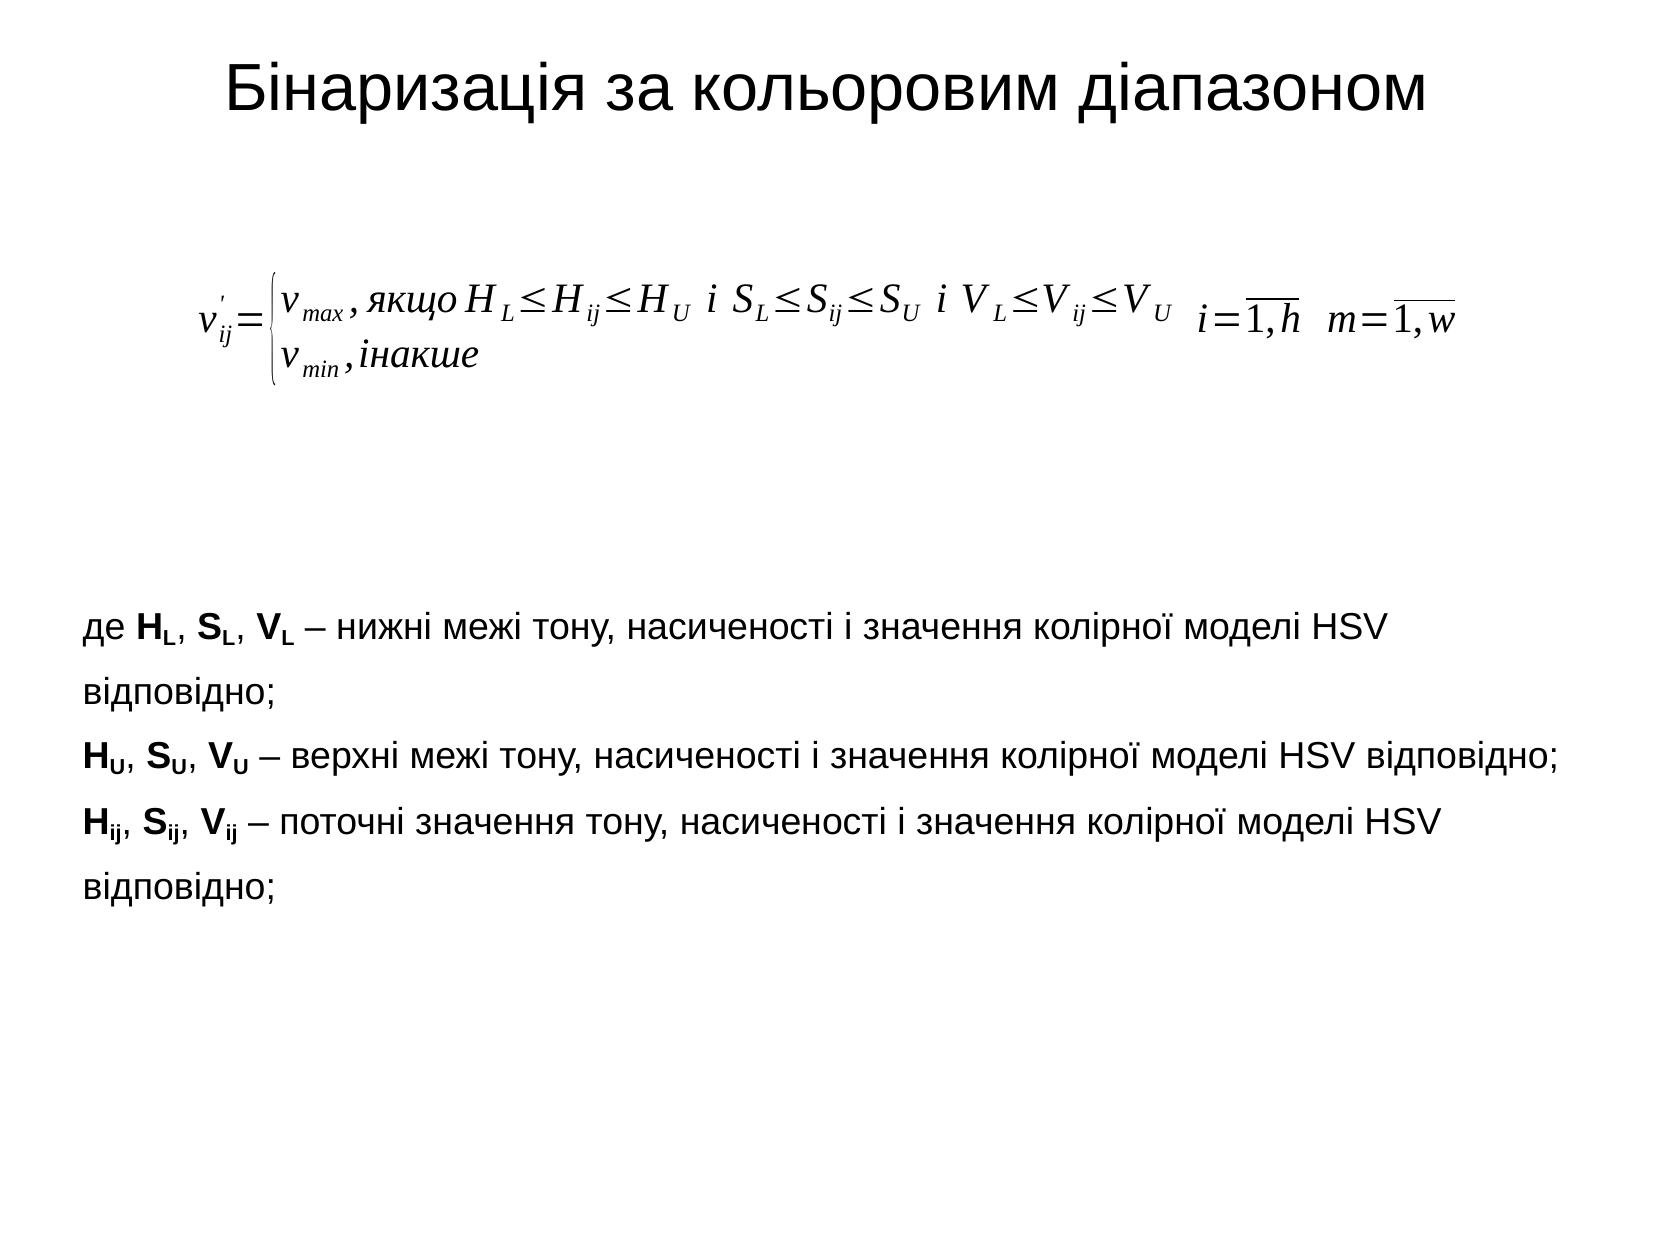

# Бінаризація за кольоровим діапазоном
де HL, SL, VL – нижні межі тону, насиченості і значення колірної моделі HSV відповідно;
HU, SU, VU – верхні межі тону, насиченості і значення колірної моделі HSV відповідно;
Hij, Sij, Vij – поточні значення тону, насиченості і значення колірної моделі HSV відповідно;